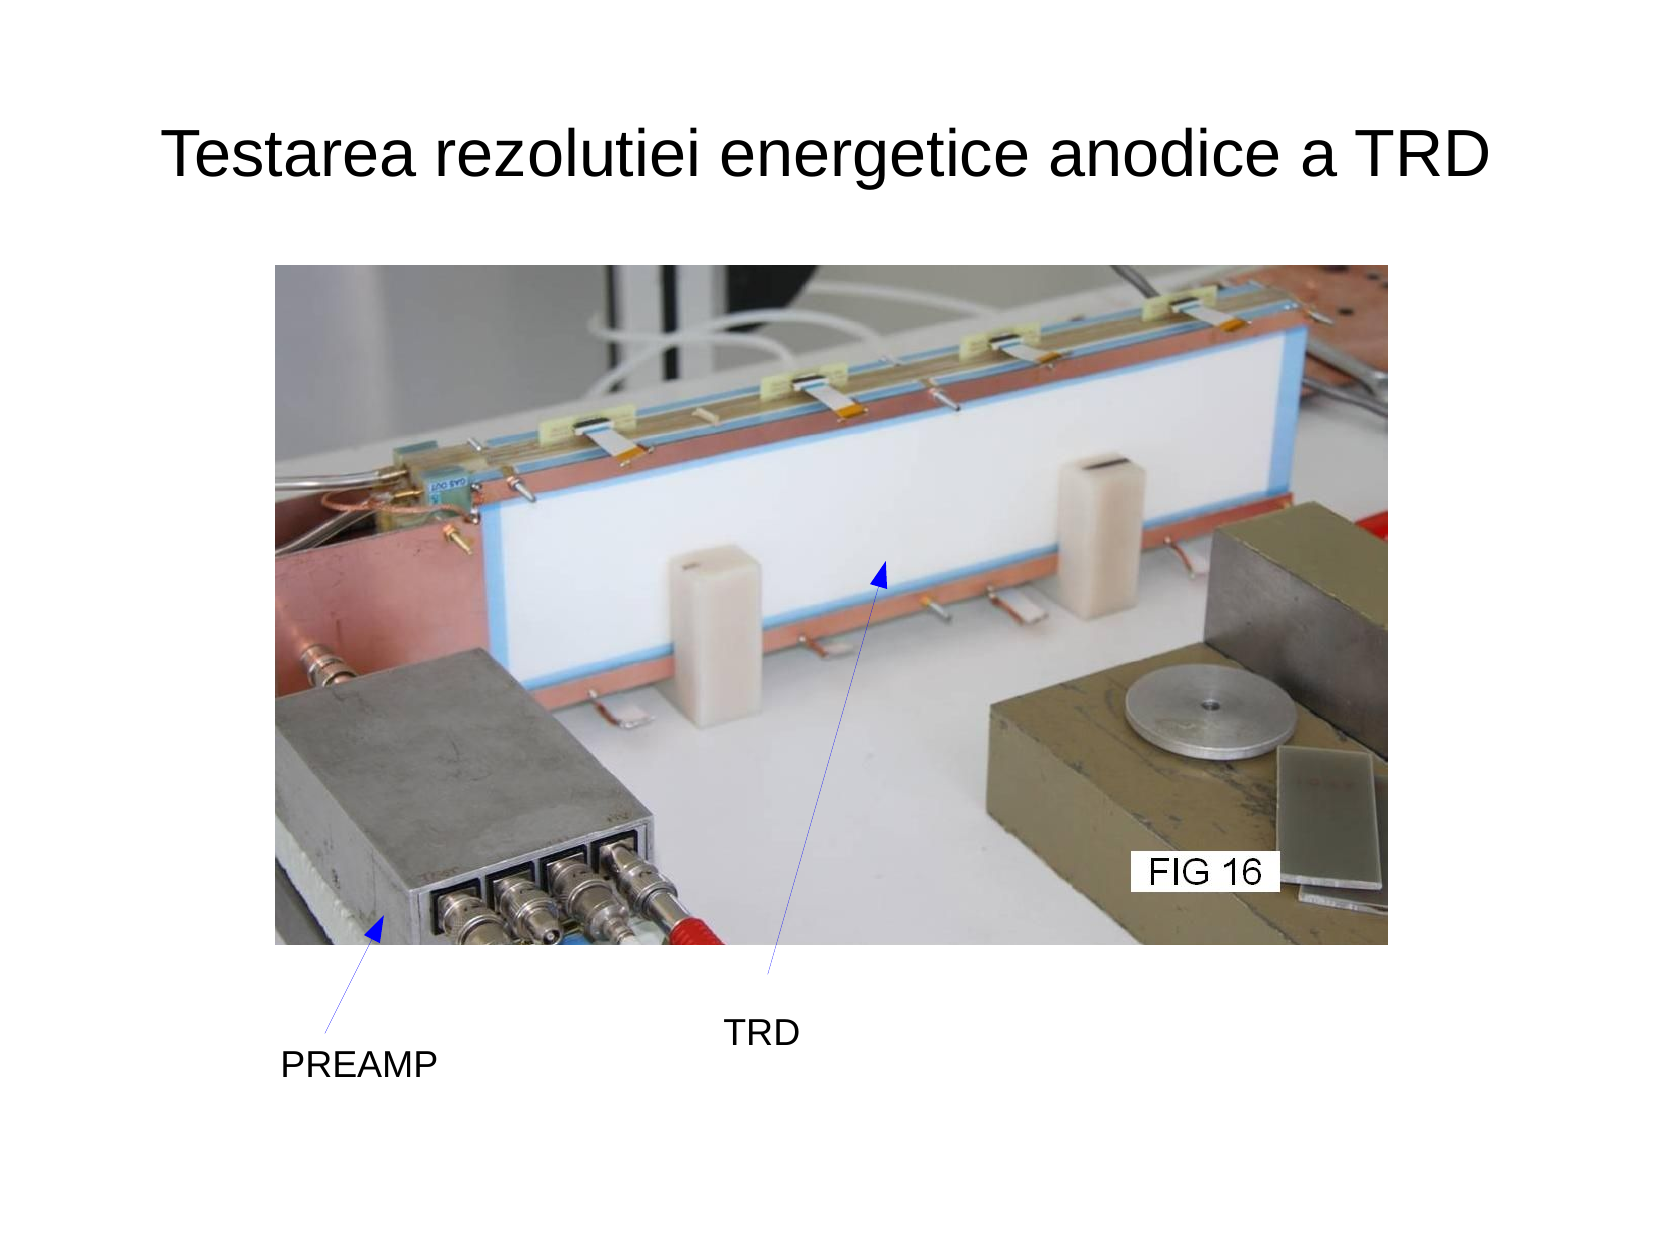

# Testarea rezolutiei energetice anodice a TRD
TRD
PREAMP